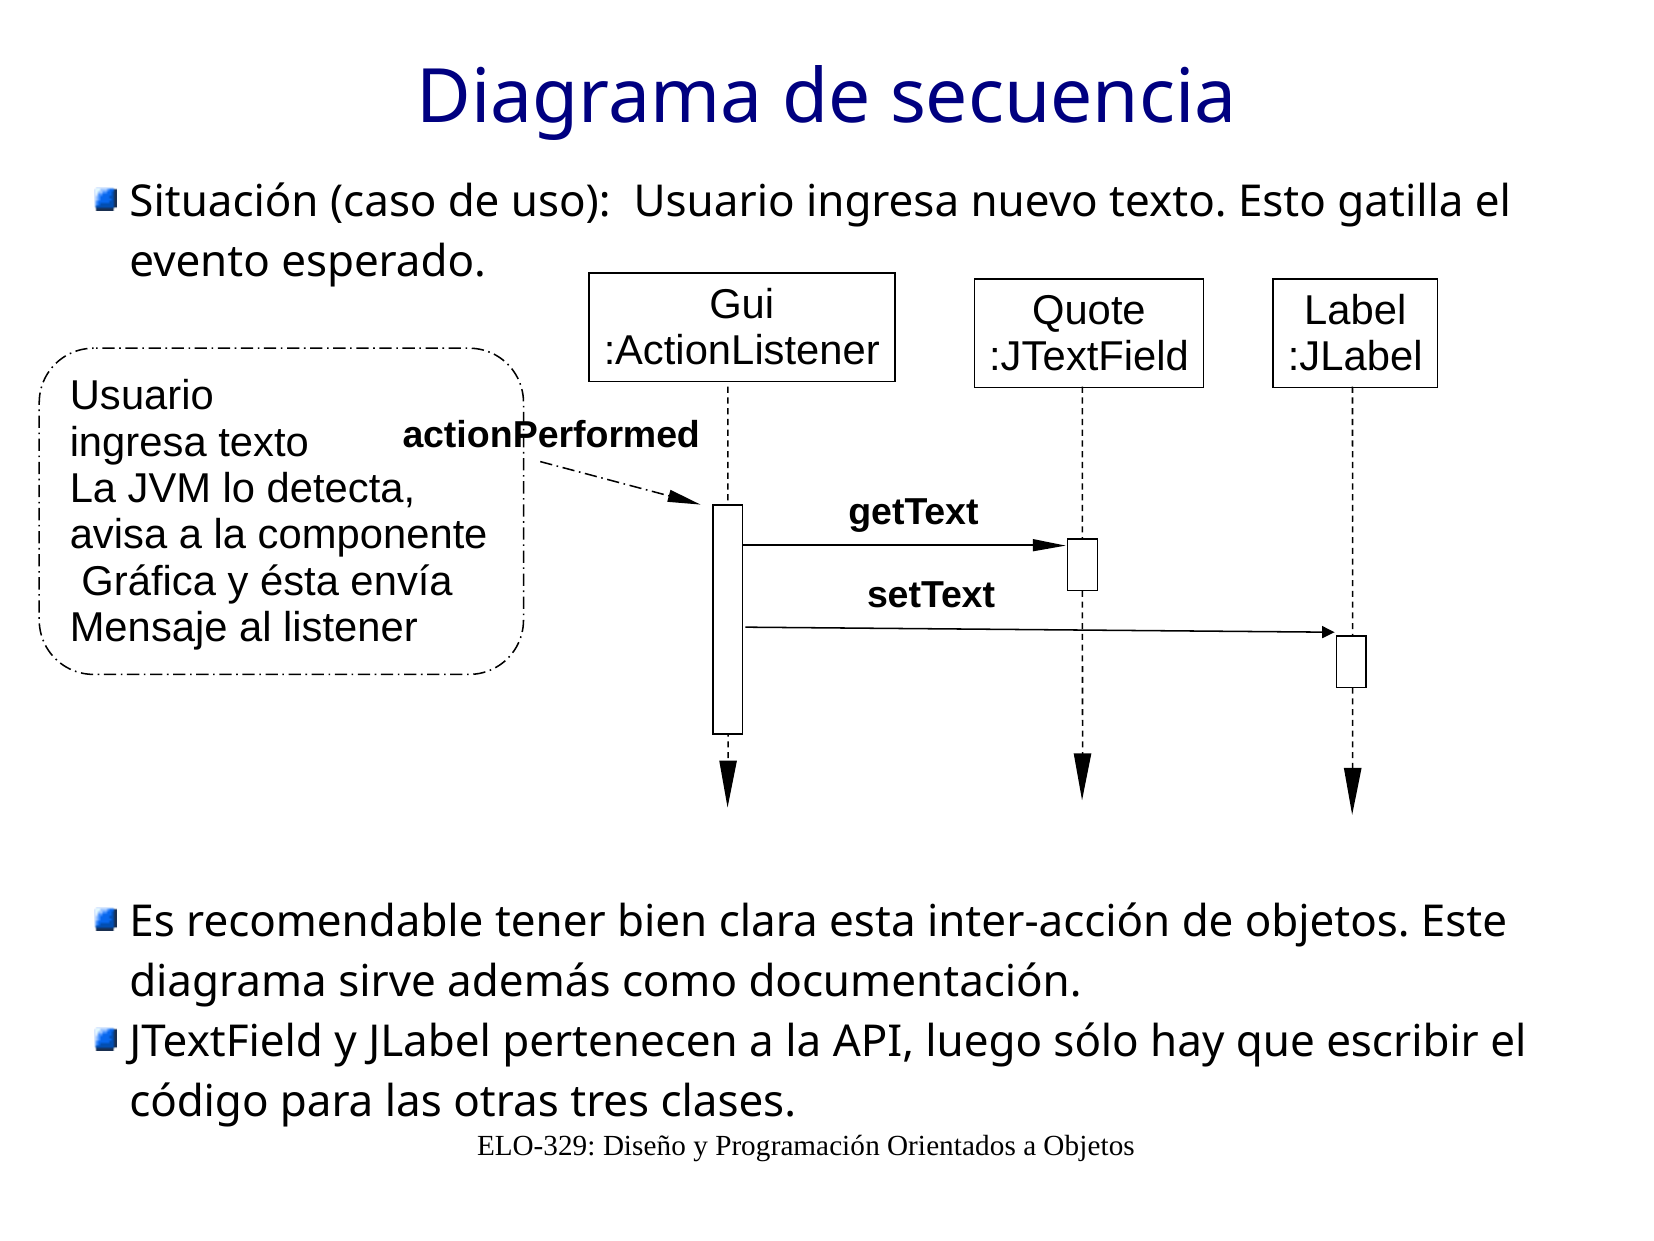

# Diagrama de secuencia
Situación (caso de uso): Usuario ingresa nuevo texto. Esto gatilla el evento esperado.
Es recomendable tener bien clara esta inter-acción de objetos. Este diagrama sirve además como documentación.
JTextField y JLabel pertenecen a la API, luego sólo hay que escribir el código para las otras tres clases.
Gui
:ActionListener
Quote
:JTextField
Label
:JLabel
Usuario
ingresa texto
La JVM lo detecta,
avisa a la componente
 Gráfica y ésta envía
Mensaje al listener
actionPerformed
getText
setText